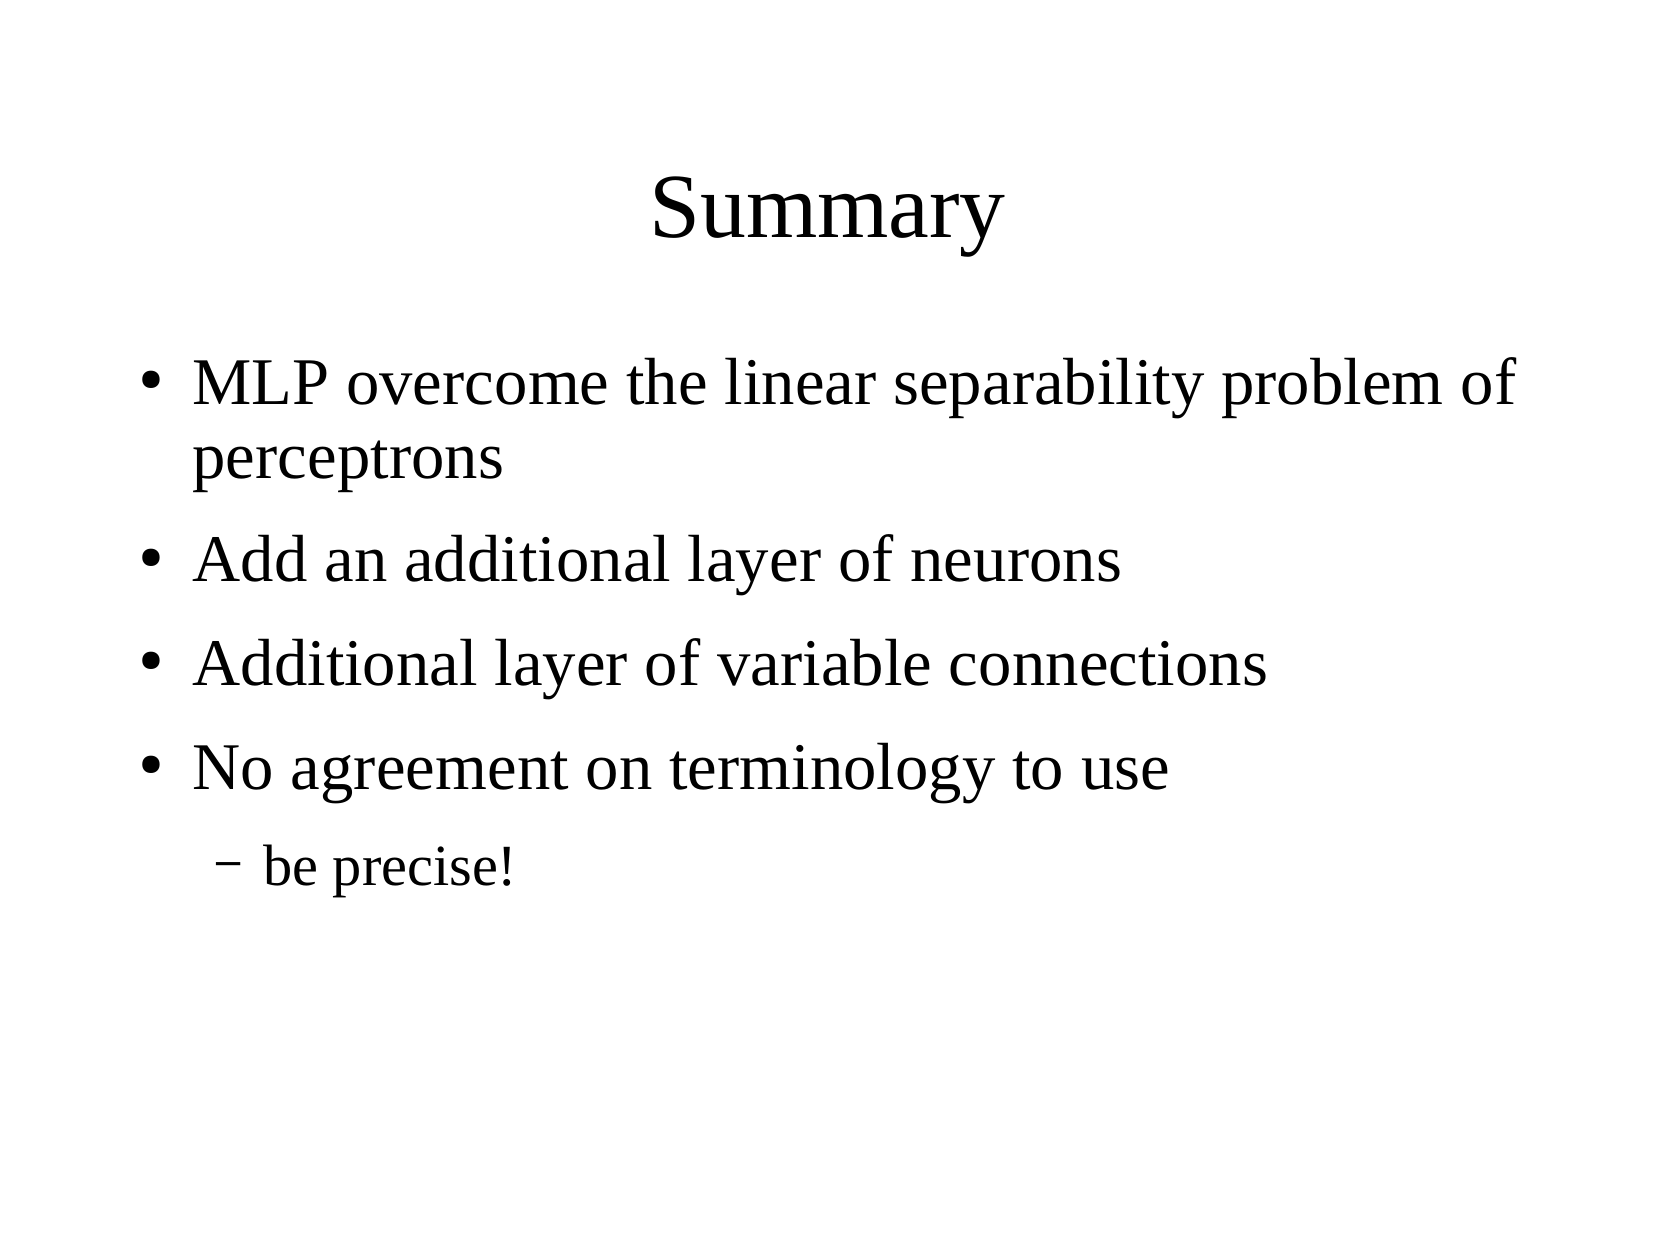

# Summary
MLP overcome the linear separability problem of perceptrons
Add an additional layer of neurons
Additional layer of variable connections
No agreement on terminology to use
be precise!